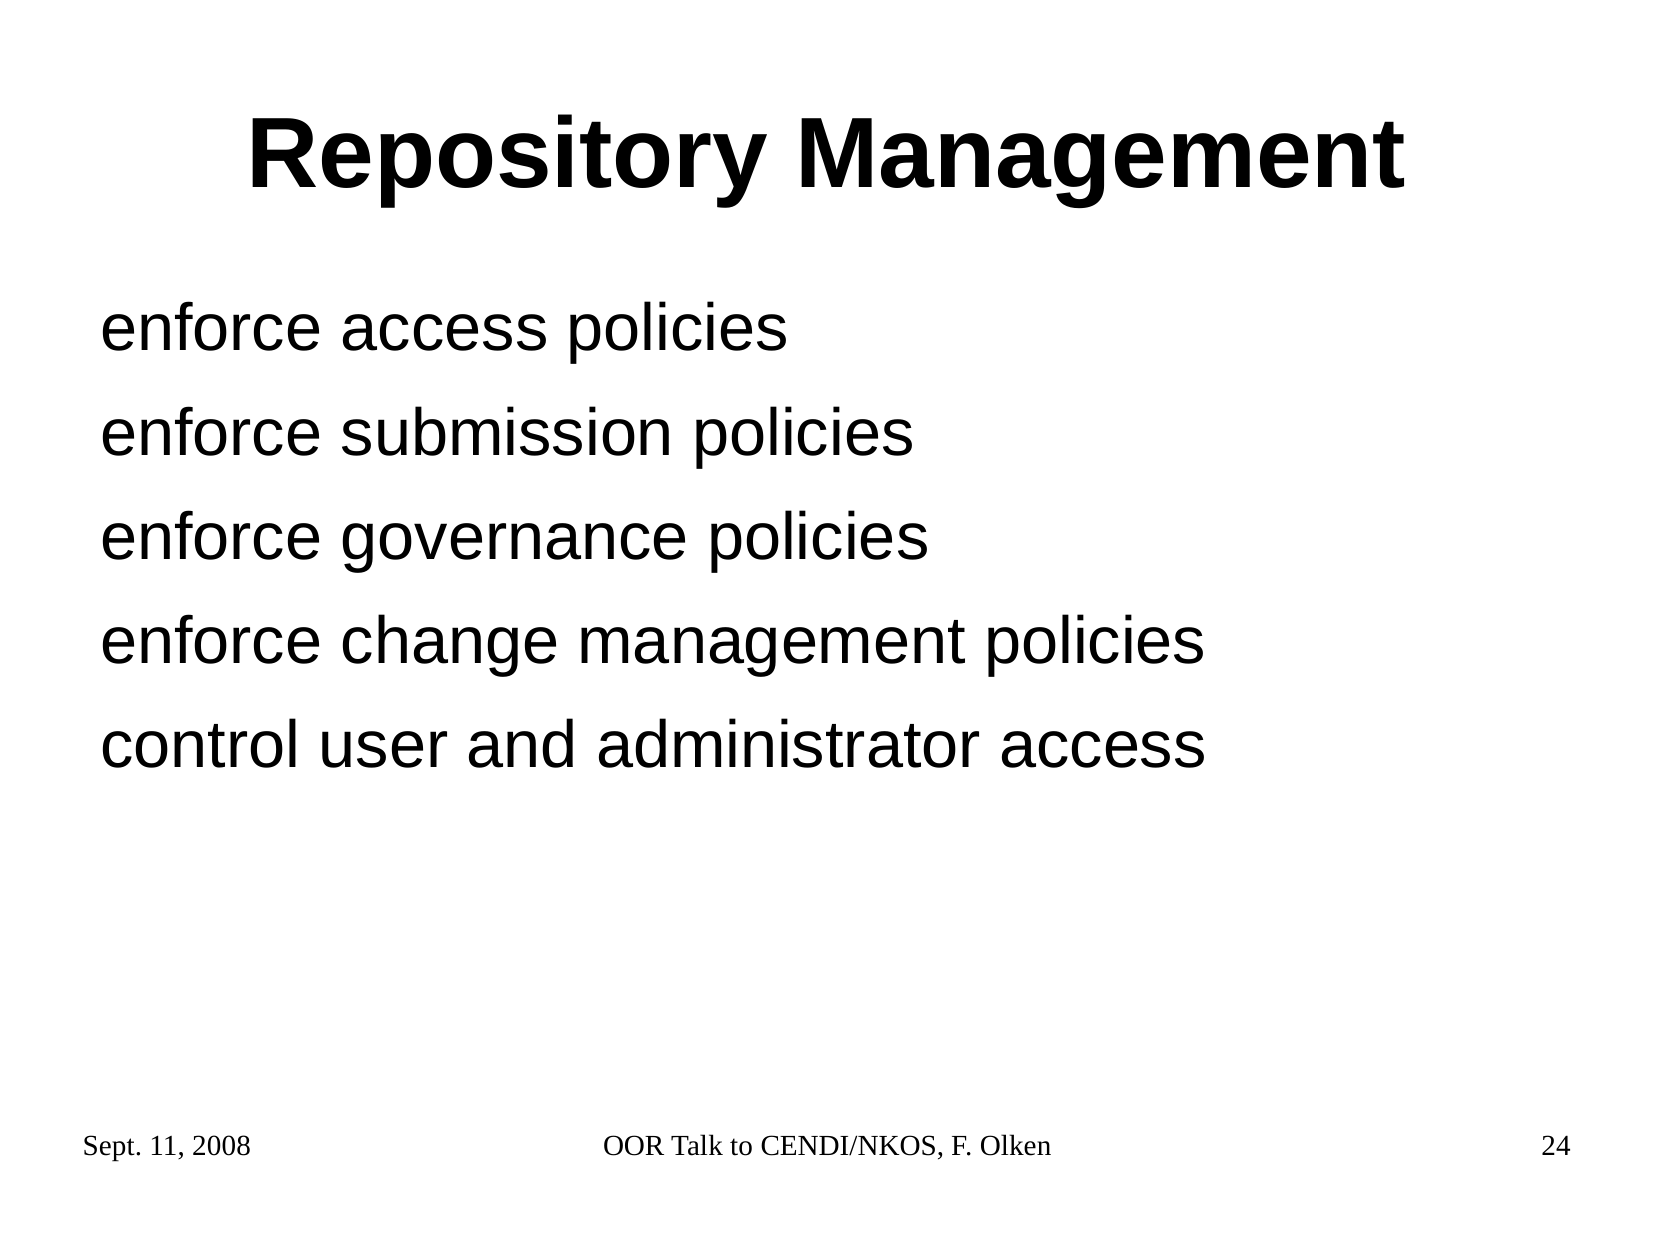

# Repository Management
enforce access policies
enforce submission policies
enforce governance policies
enforce change management policies
control user and administrator access
Sept. 11, 2008
OOR Talk to CENDI/NKOS, F. Olken
24